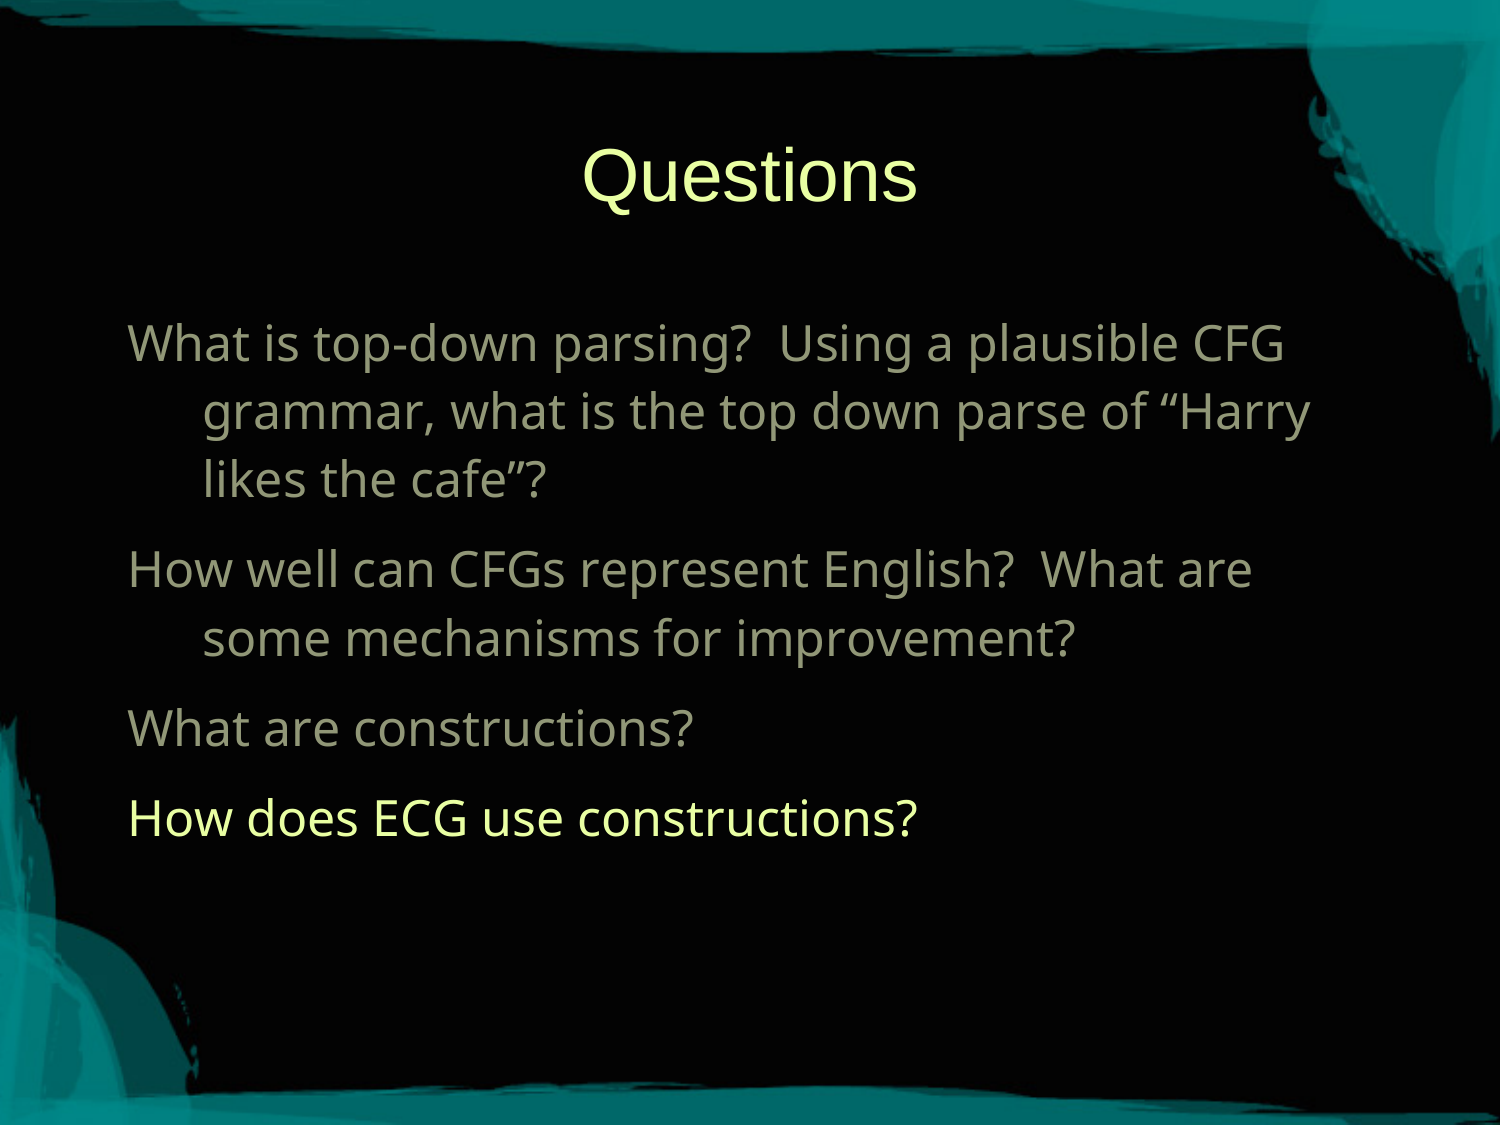

# Questions
What is top-down parsing? Using a plausible CFG grammar, what is the top down parse of “Harry likes the cafe”?
How well can CFGs represent English? What are some mechanisms for improvement?
What are constructions?
How does ECG use constructions?